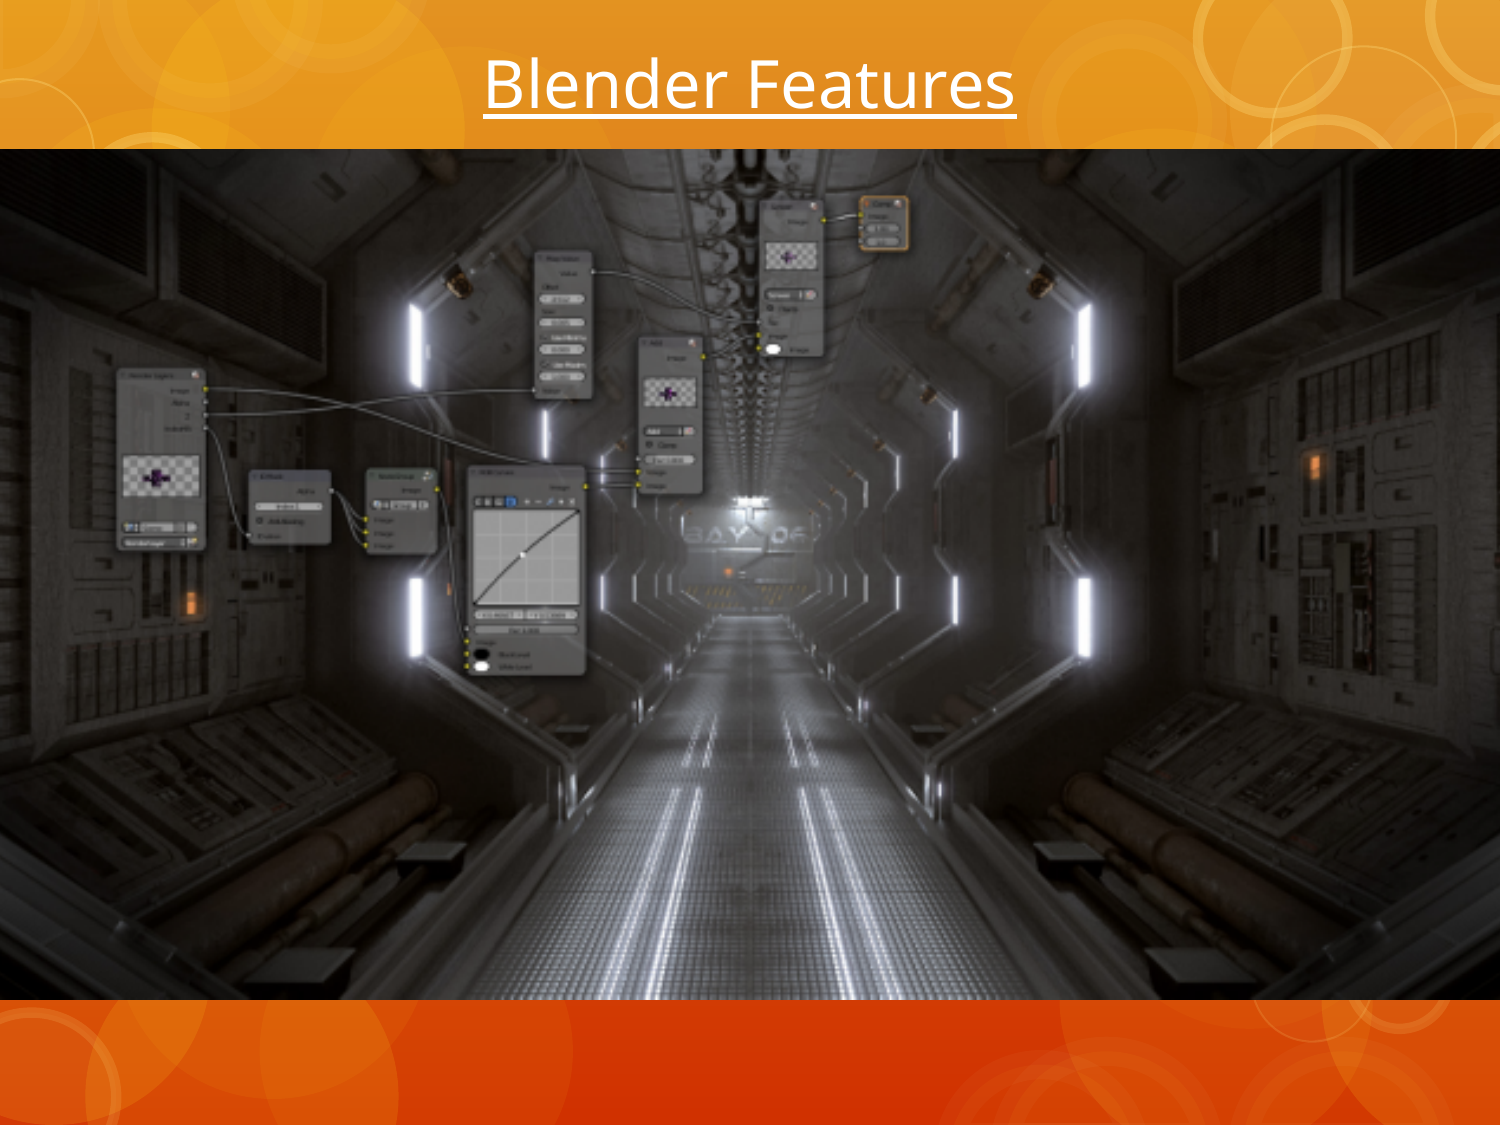

# Blender Features
Full Compositor
Blender comes with a fully fledged compositor built right in. That means no more exporting to third party programs, you can do it all without leaving the program.
The compositor comes with:
Impressive library of nodes for creating camera fx, color grading, vignettes and much more
Render-layer support
Full compositing with images and video files
Ability to render to multiLayer OpenEXR files
Multi-threaded